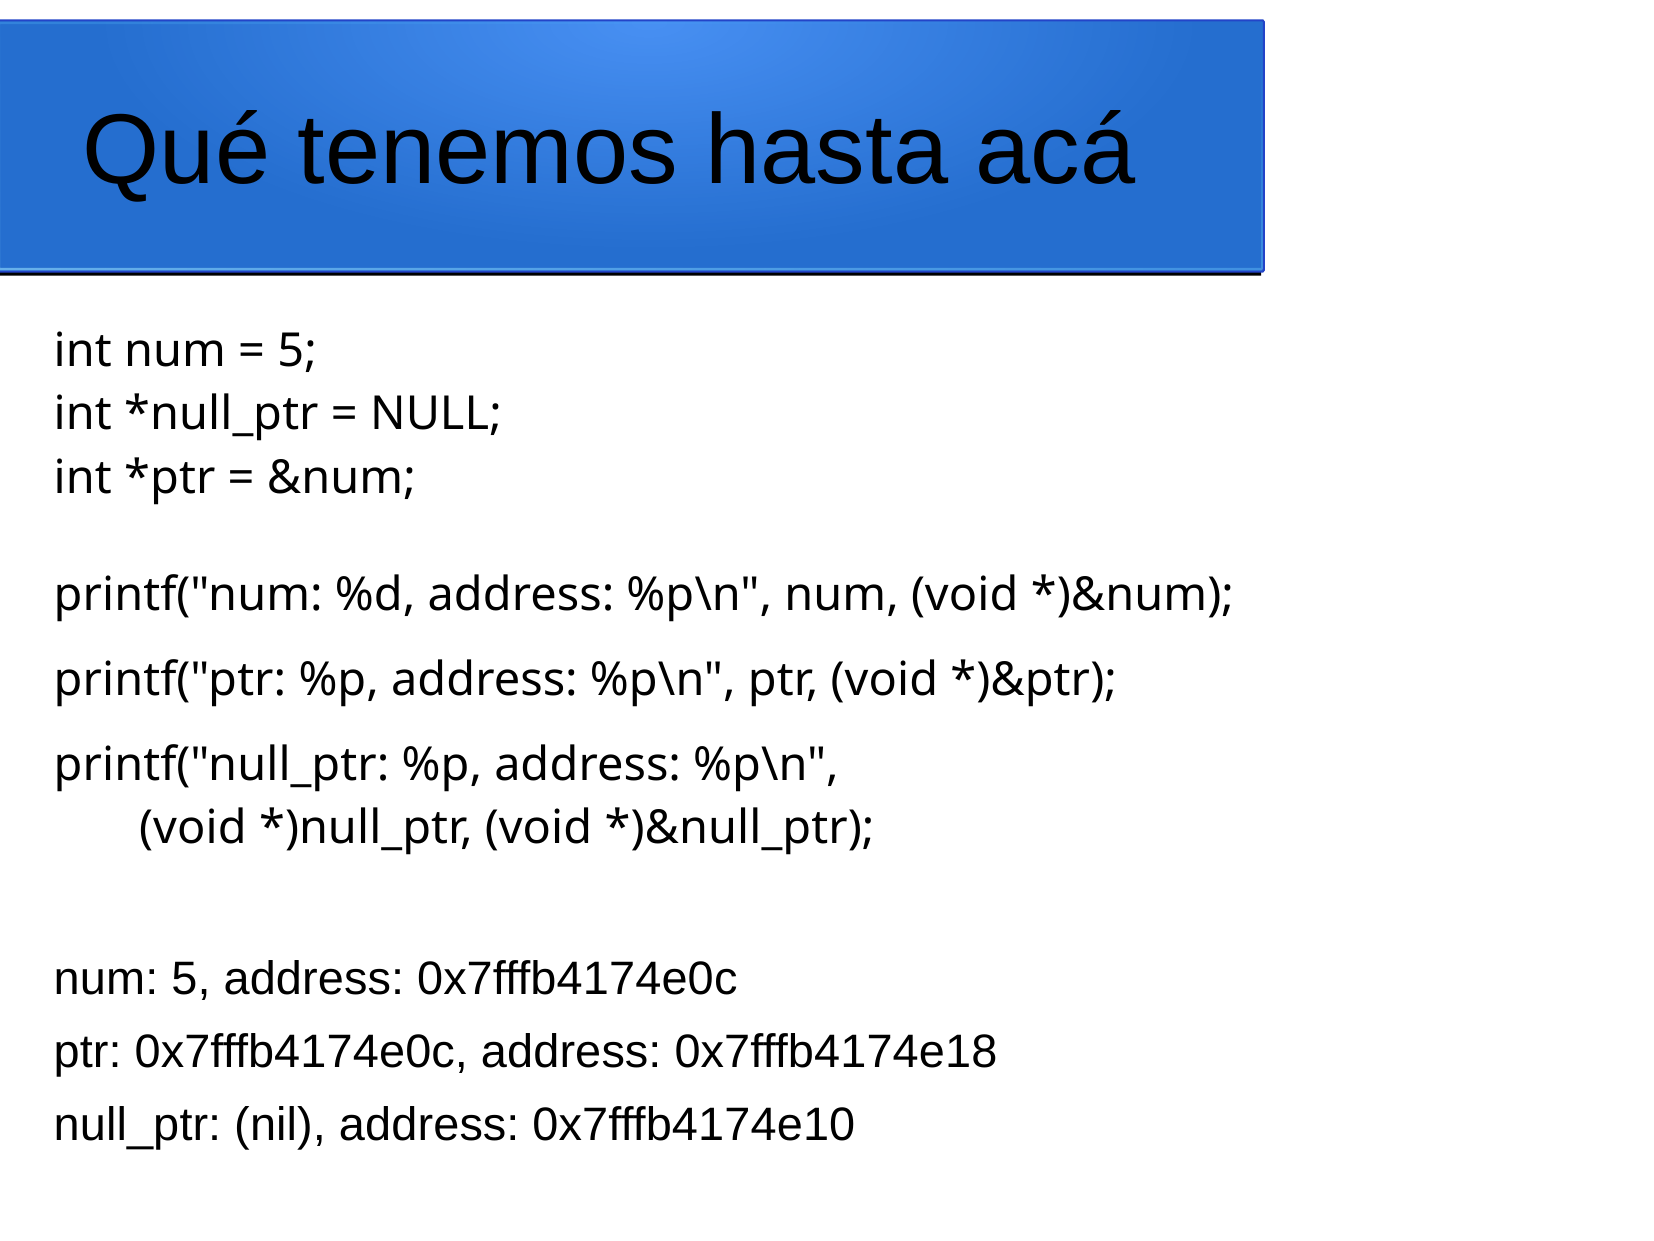

# Qué tenemos hasta acá
int num = 5;
int *null_ptr = NULL;
int *ptr = &num;
printf("num: %d, address: %p\n", num, (void *)&num);
printf("ptr: %p, address: %p\n", ptr, (void *)&ptr);
printf("null_ptr: %p, address: %p\n",
 (void *)null_ptr, (void *)&null_ptr);
num: 5, address: 0x7fffb4174e0c
ptr: 0x7fffb4174e0c, address: 0x7fffb4174e18
null_ptr: (nil), address: 0x7fffb4174e10